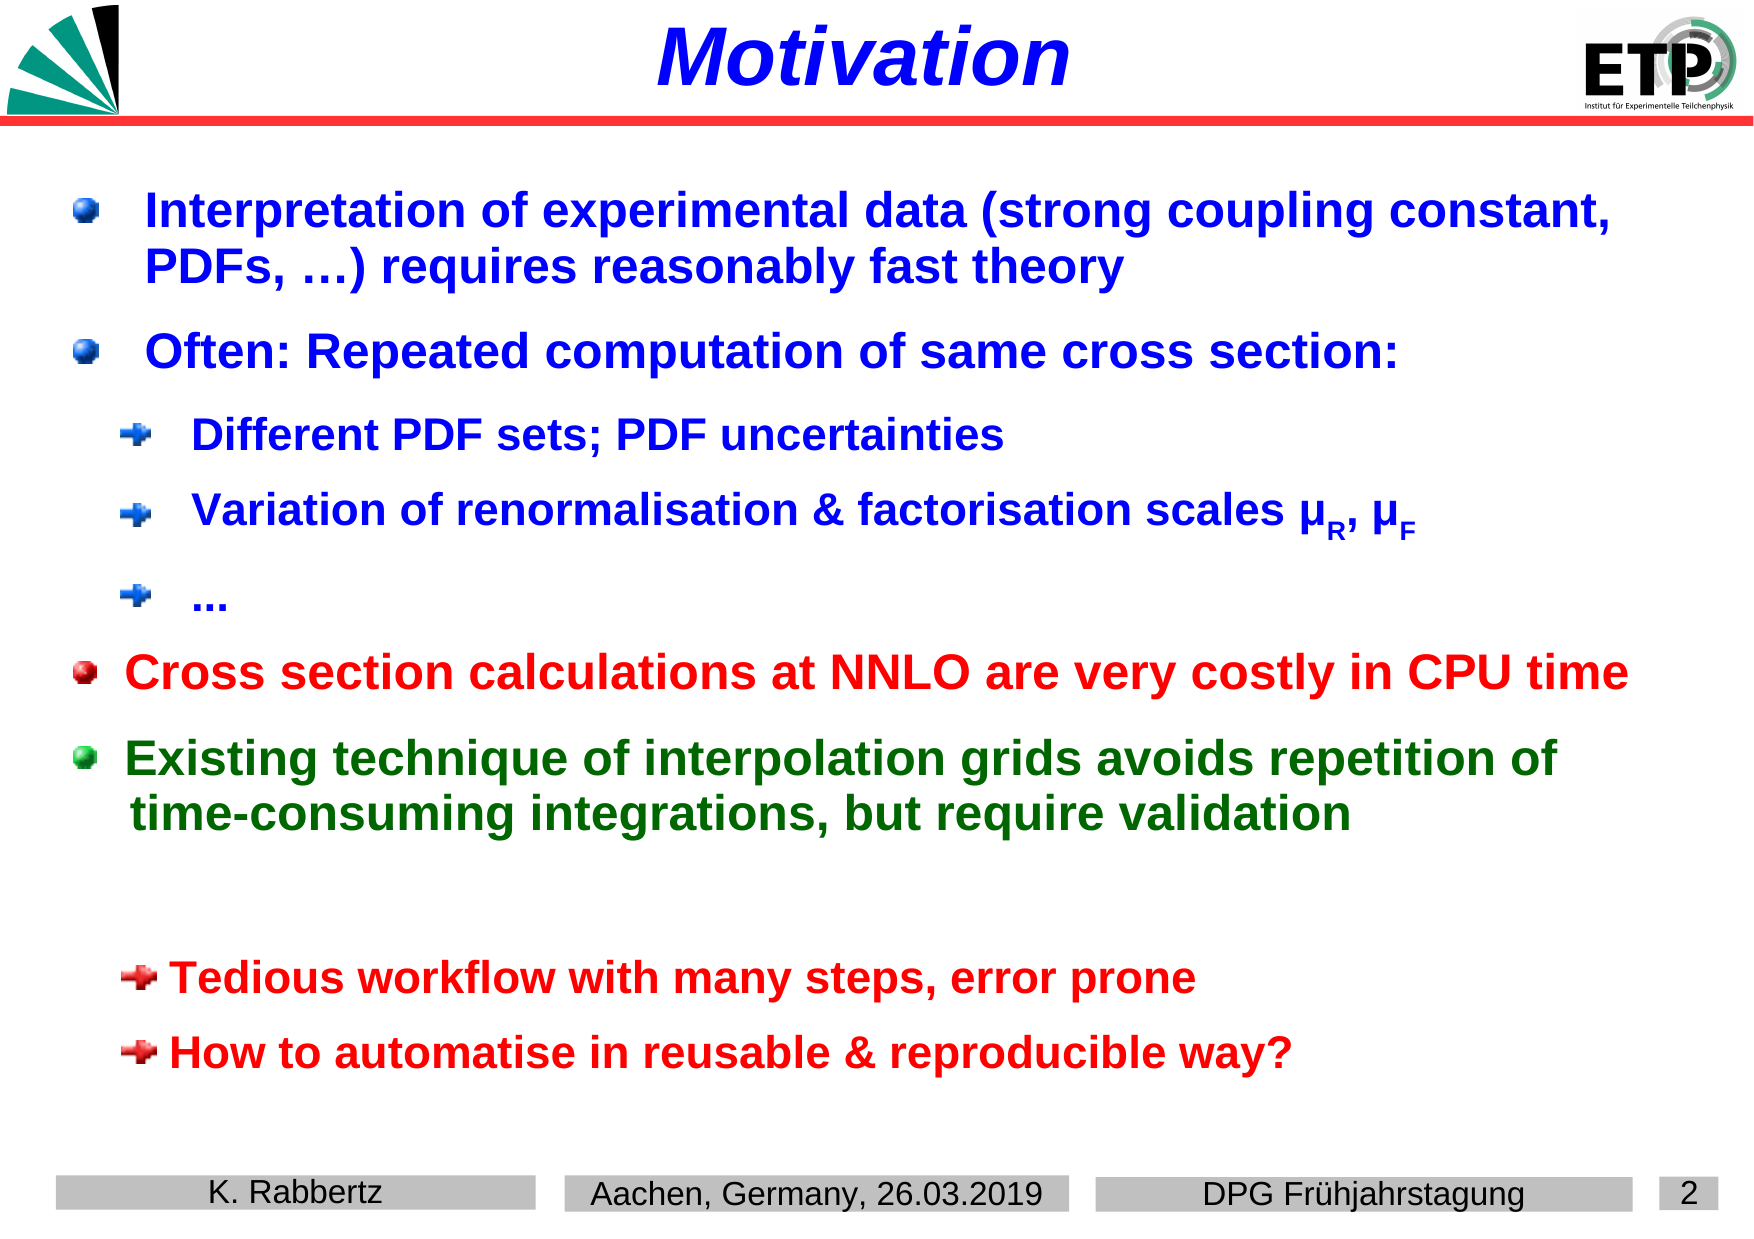

# Motivation
Interpretation of experimental data (strong coupling constant, PDFs, …) requires reasonably fast theory
Often: Repeated computation of same cross section:
Different PDF sets; PDF uncertainties
Variation of renormalisation & factorisation scales μR, μF
...
 Cross section calculations at NNLO are very costly in CPU time
 Existing technique of interpolation grids avoids repetition of time-consuming integrations, but require validation
 Tedious workflow with many steps, error prone
 How to automatise in reusable & reproducible way?